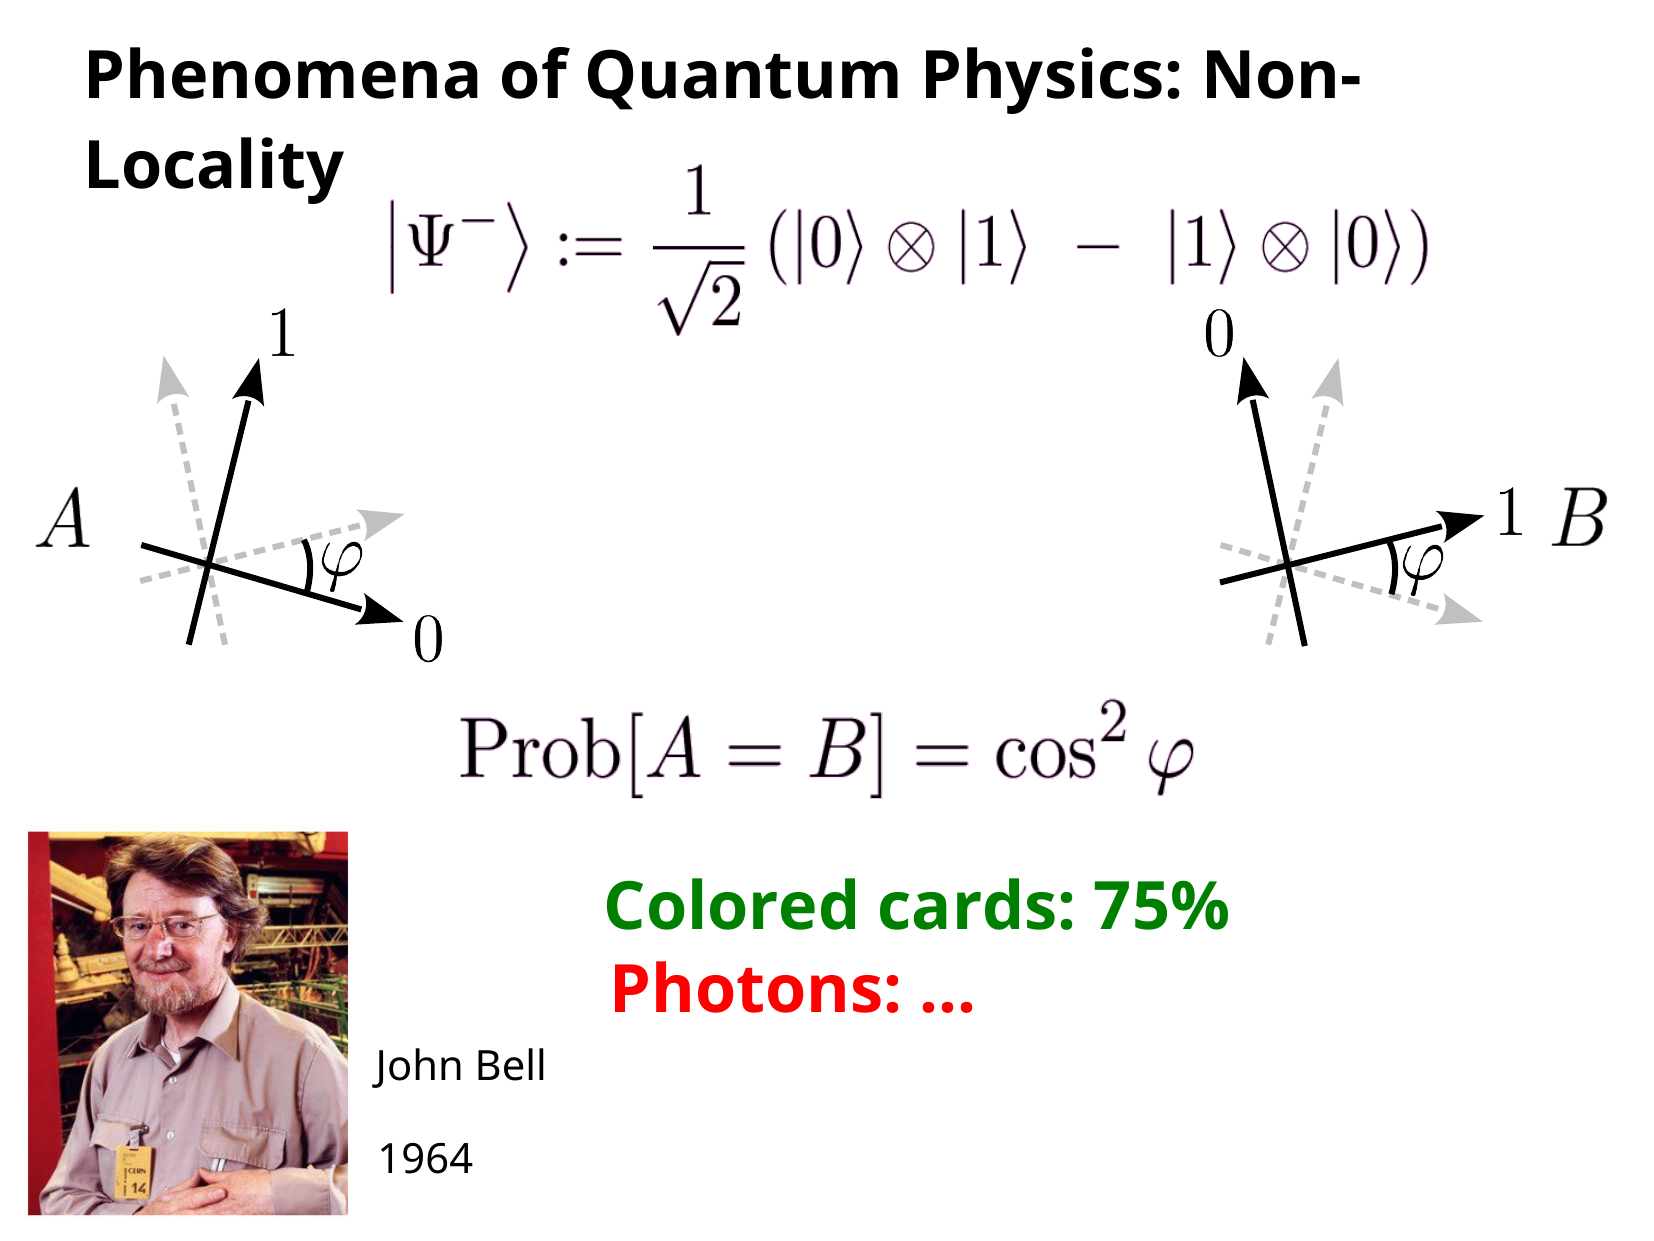

Phenomena of Quantum Physics: Non-Locality
Colored cards: 75%
Photons: ...
John Bell
1964